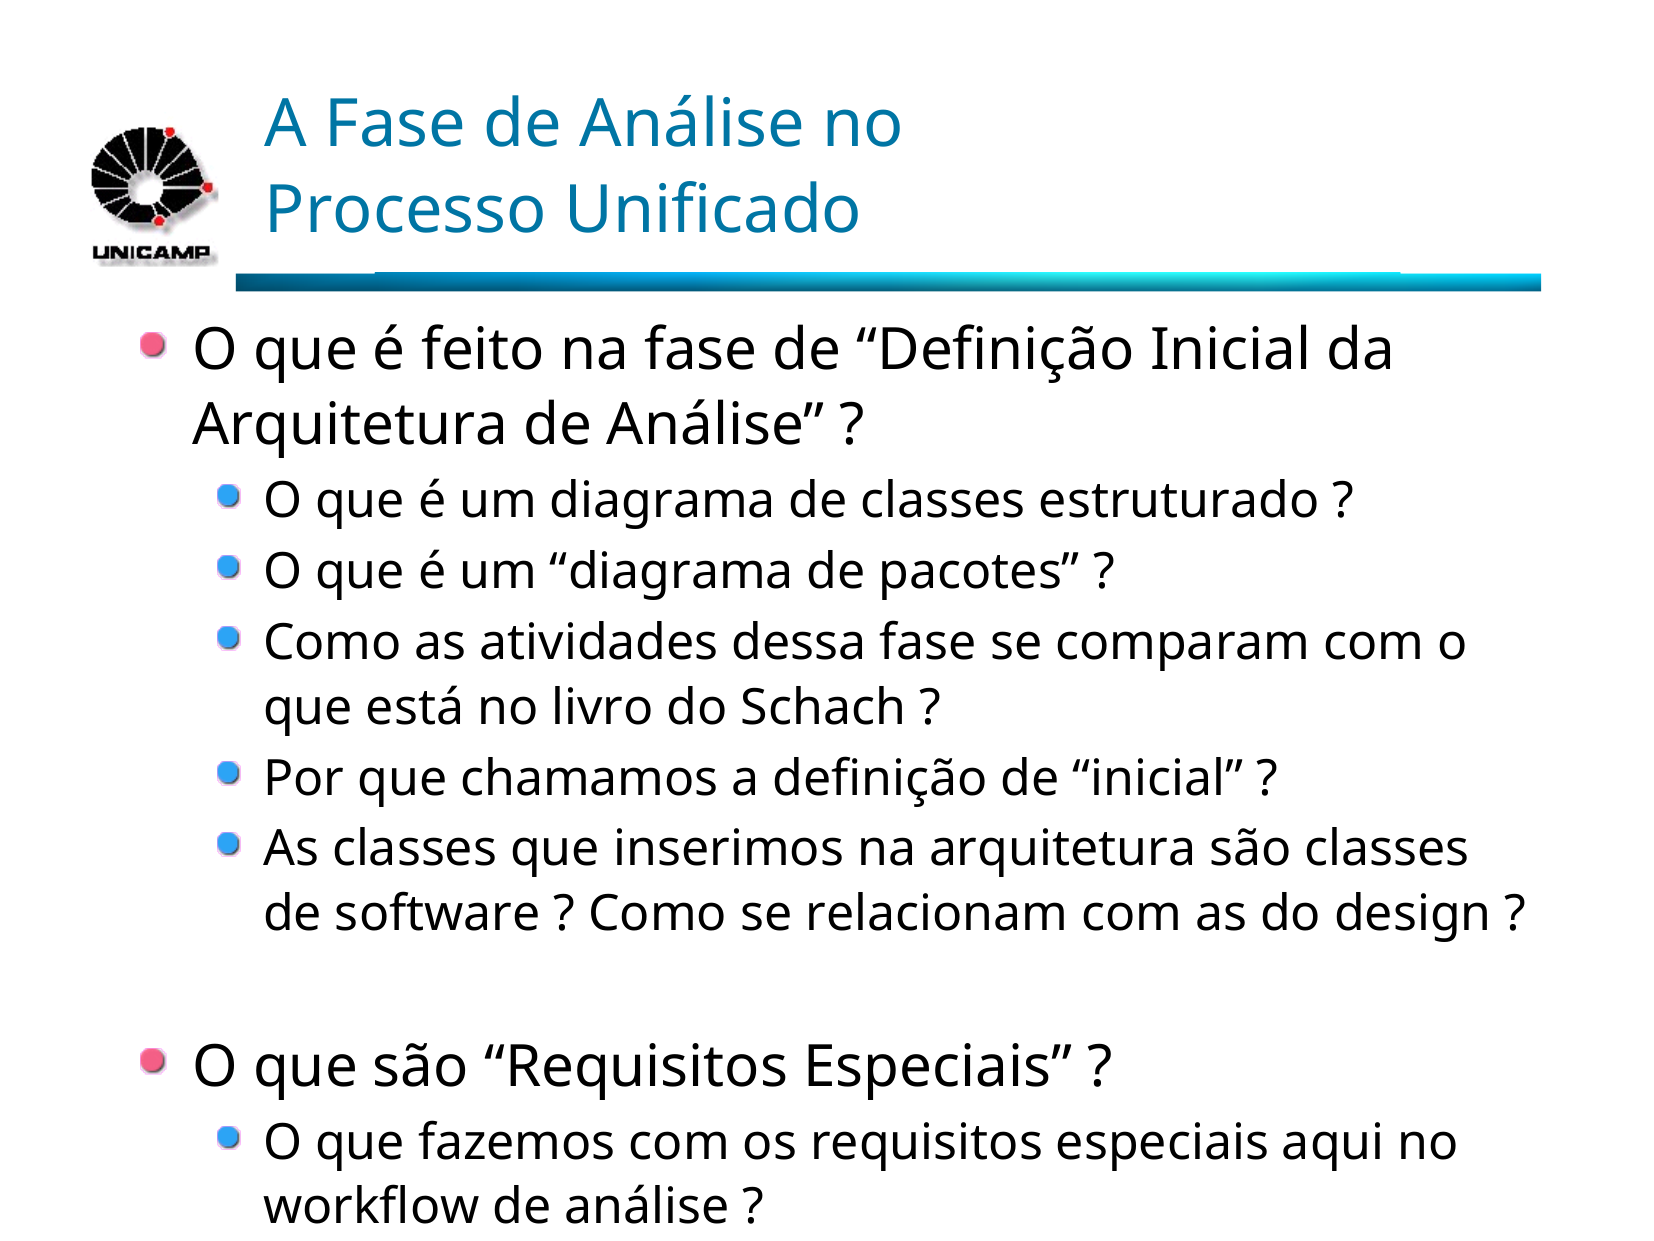

# A Fase de Análise no Processo Unificado
O que é feito na fase de “Definição Inicial da Arquitetura de Análise” ?
O que é um diagrama de classes estruturado ?
O que é um “diagrama de pacotes” ?
Como as atividades dessa fase se comparam com o que está no livro do Schach ?
Por que chamamos a definição de “inicial” ?
As classes que inserimos na arquitetura são classes de software ? Como se relacionam com as do design ?
O que são “Requisitos Especiais” ?
O que fazemos com os requisitos especiais aqui no workflow de análise ?
Qual a ligação entre requisitos especiais e o reuso ?